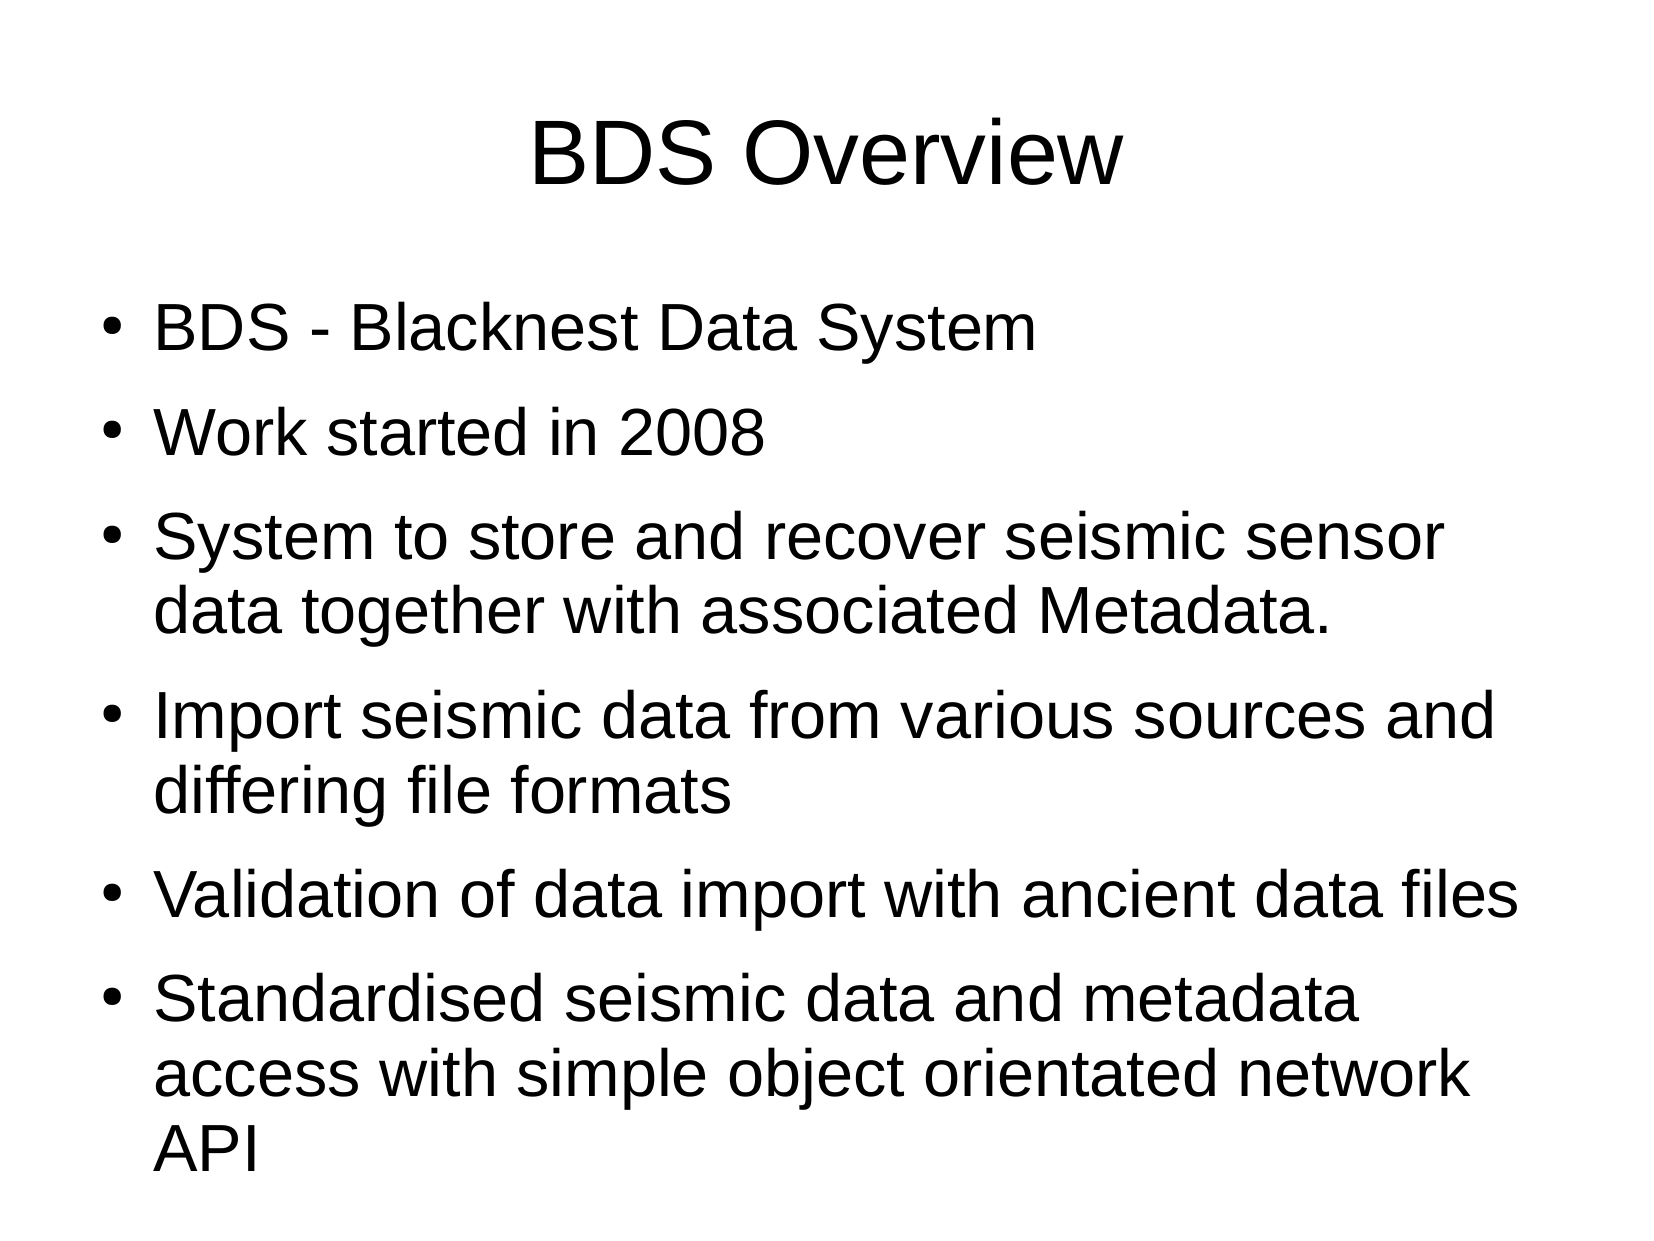

# BDS Overview
BDS - Blacknest Data System
Work started in 2008
System to store and recover seismic sensor data together with associated Metadata.
Import seismic data from various sources and differing file formats
Validation of data import with ancient data files
Standardised seismic data and metadata access with simple object orientated network API